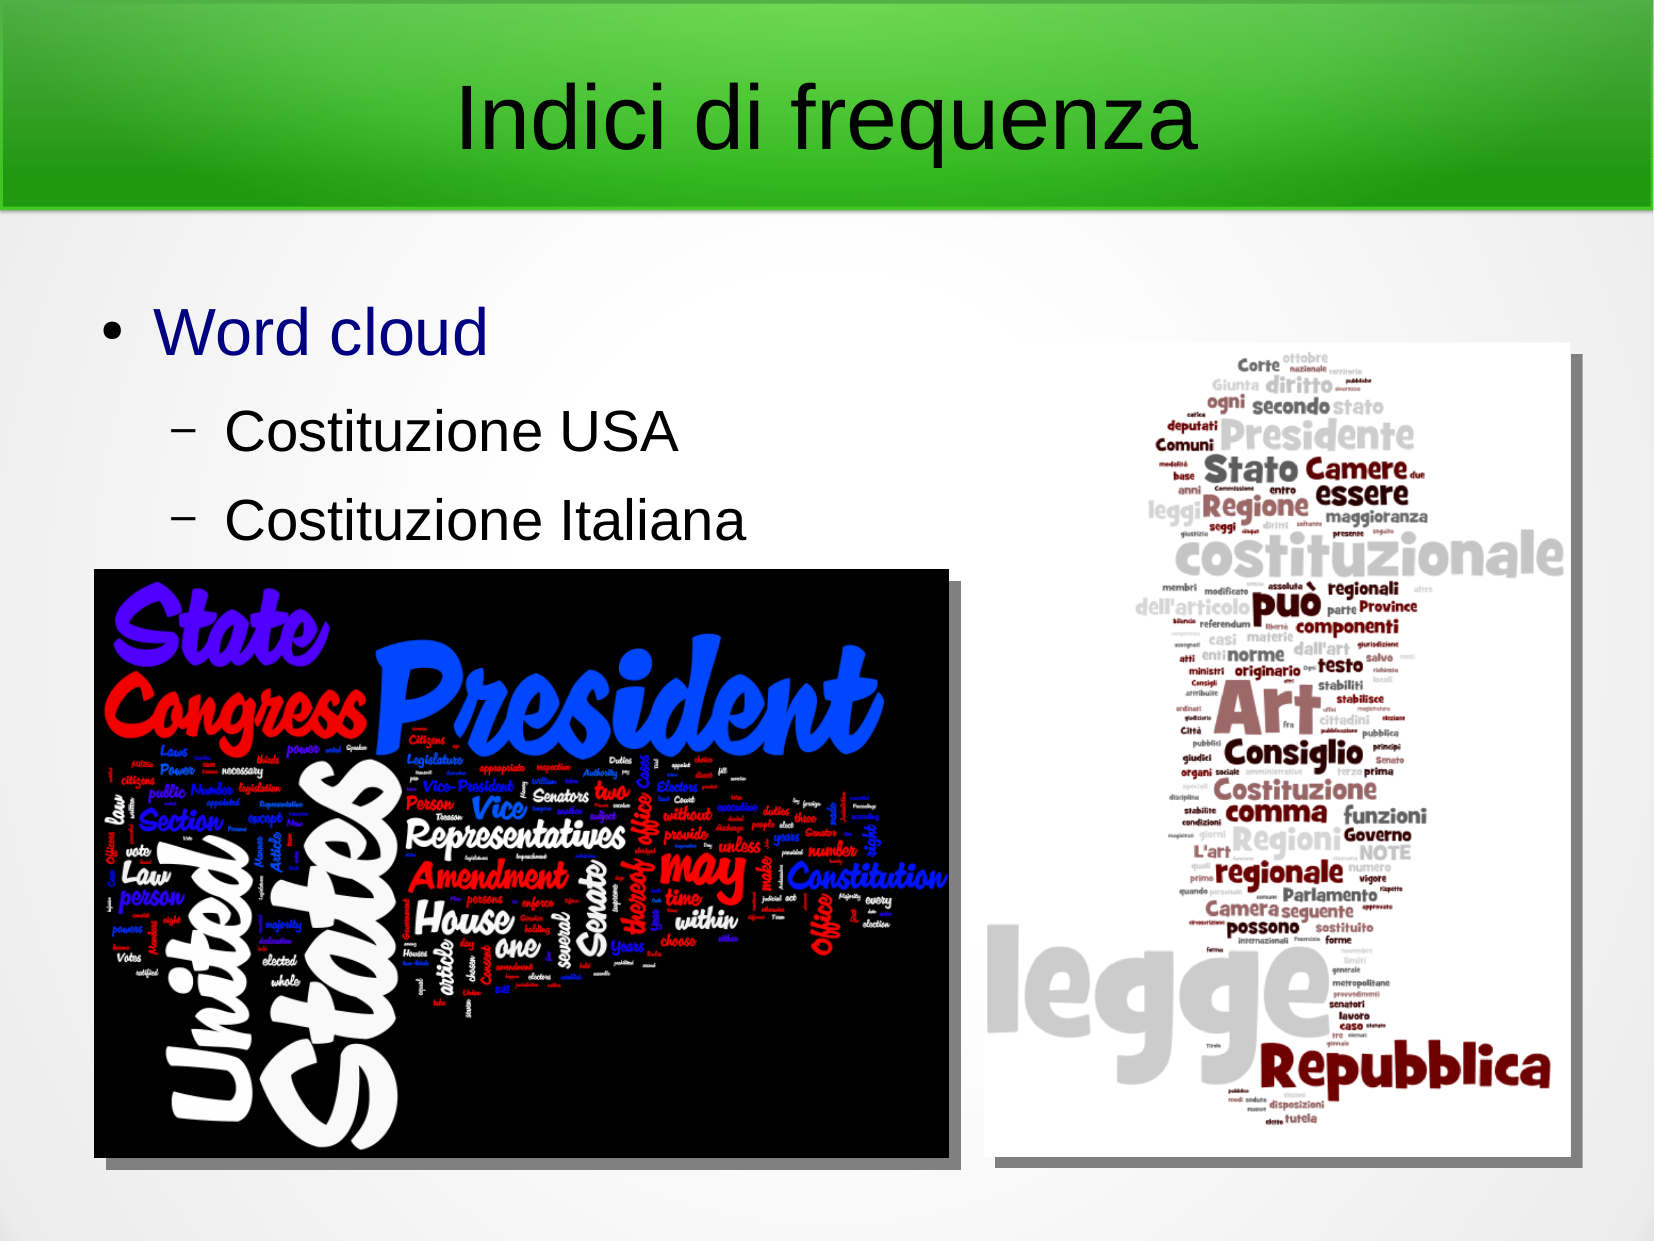

# Indici di frequenza
Word cloud
Costituzione USA
Costituzione Italiana
Fonte: Intratext